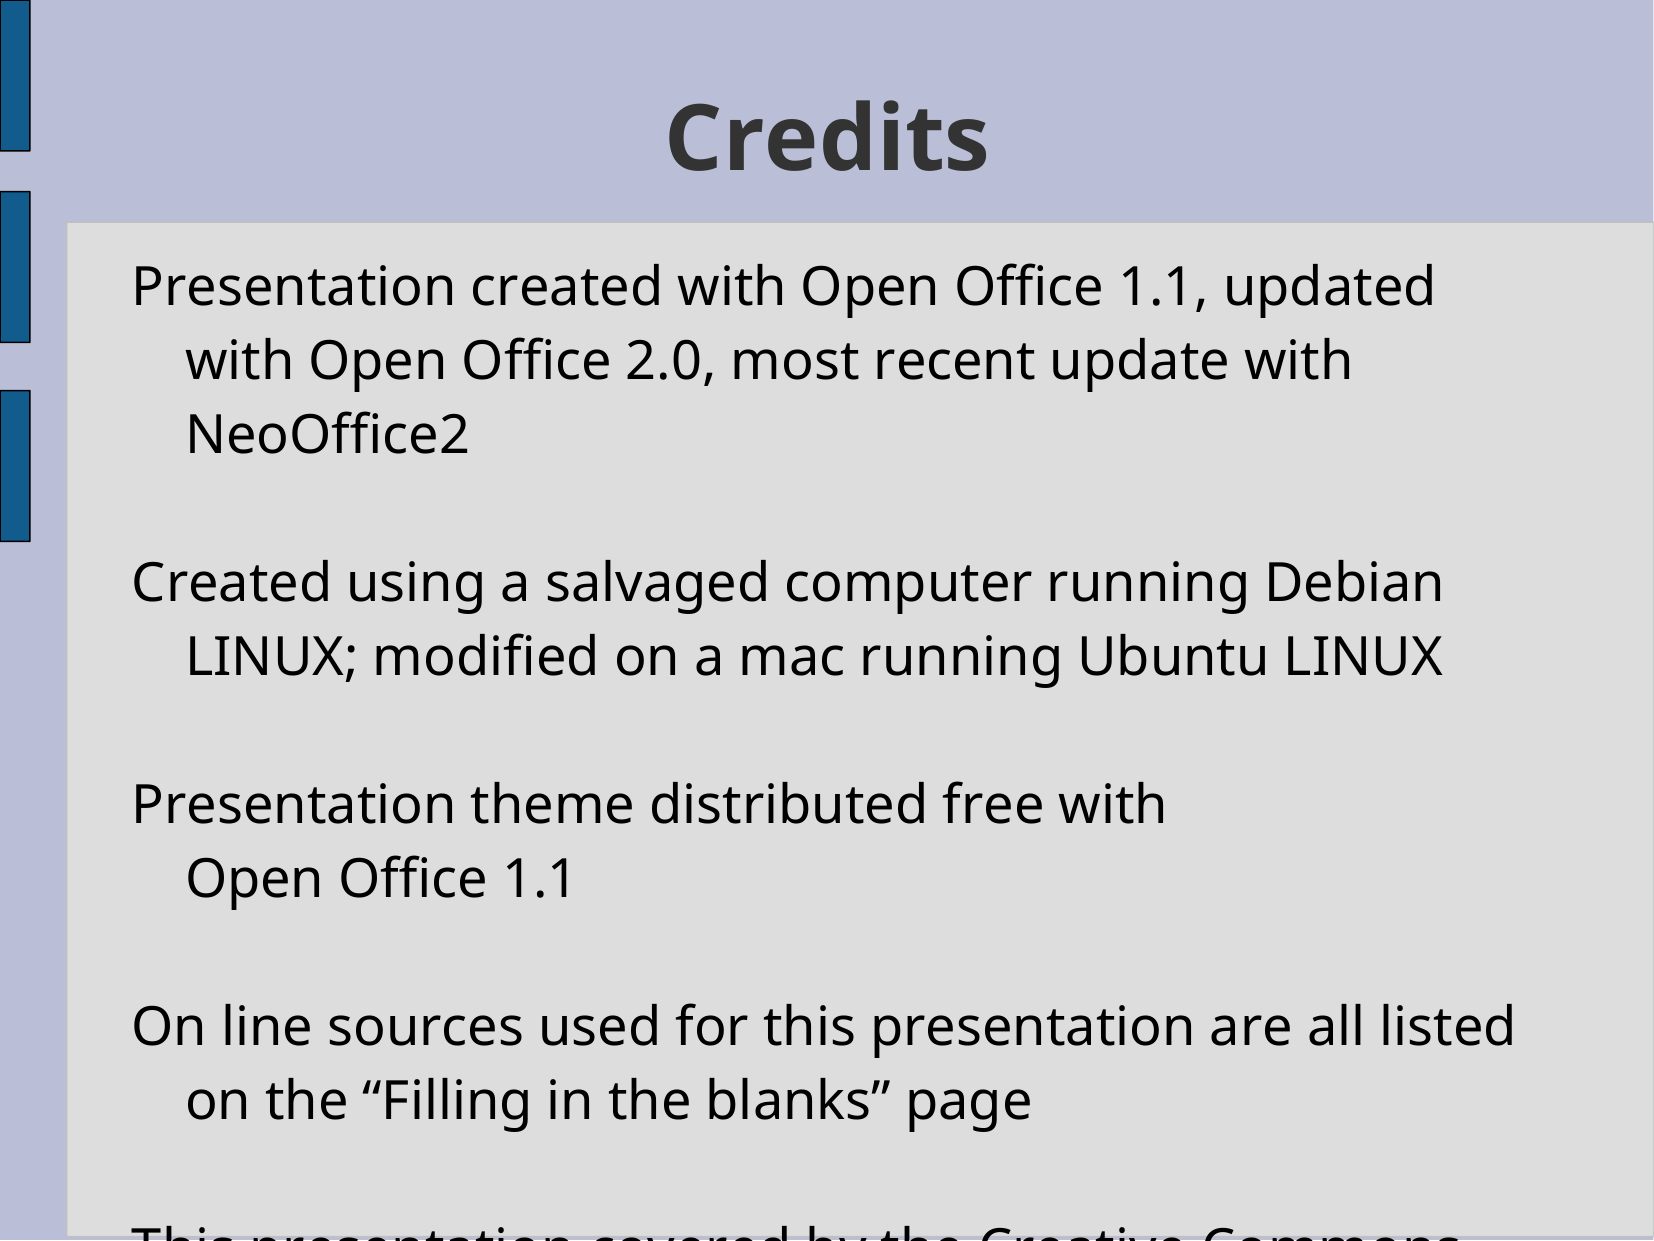

# Credits
Presentation created with Open Office 1.1, updated with Open Office 2.0, most recent update with NeoOffice2
Created using a salvaged computer running Debian LINUX; modified on a mac running Ubuntu LINUX
Presentation theme distributed free with
Open Office 1.1
On line sources used for this presentation are all listed on the “Filling in the blanks” page
This presentation covered by the Creative Commons Attribution-ShareAlike 2.5 License.